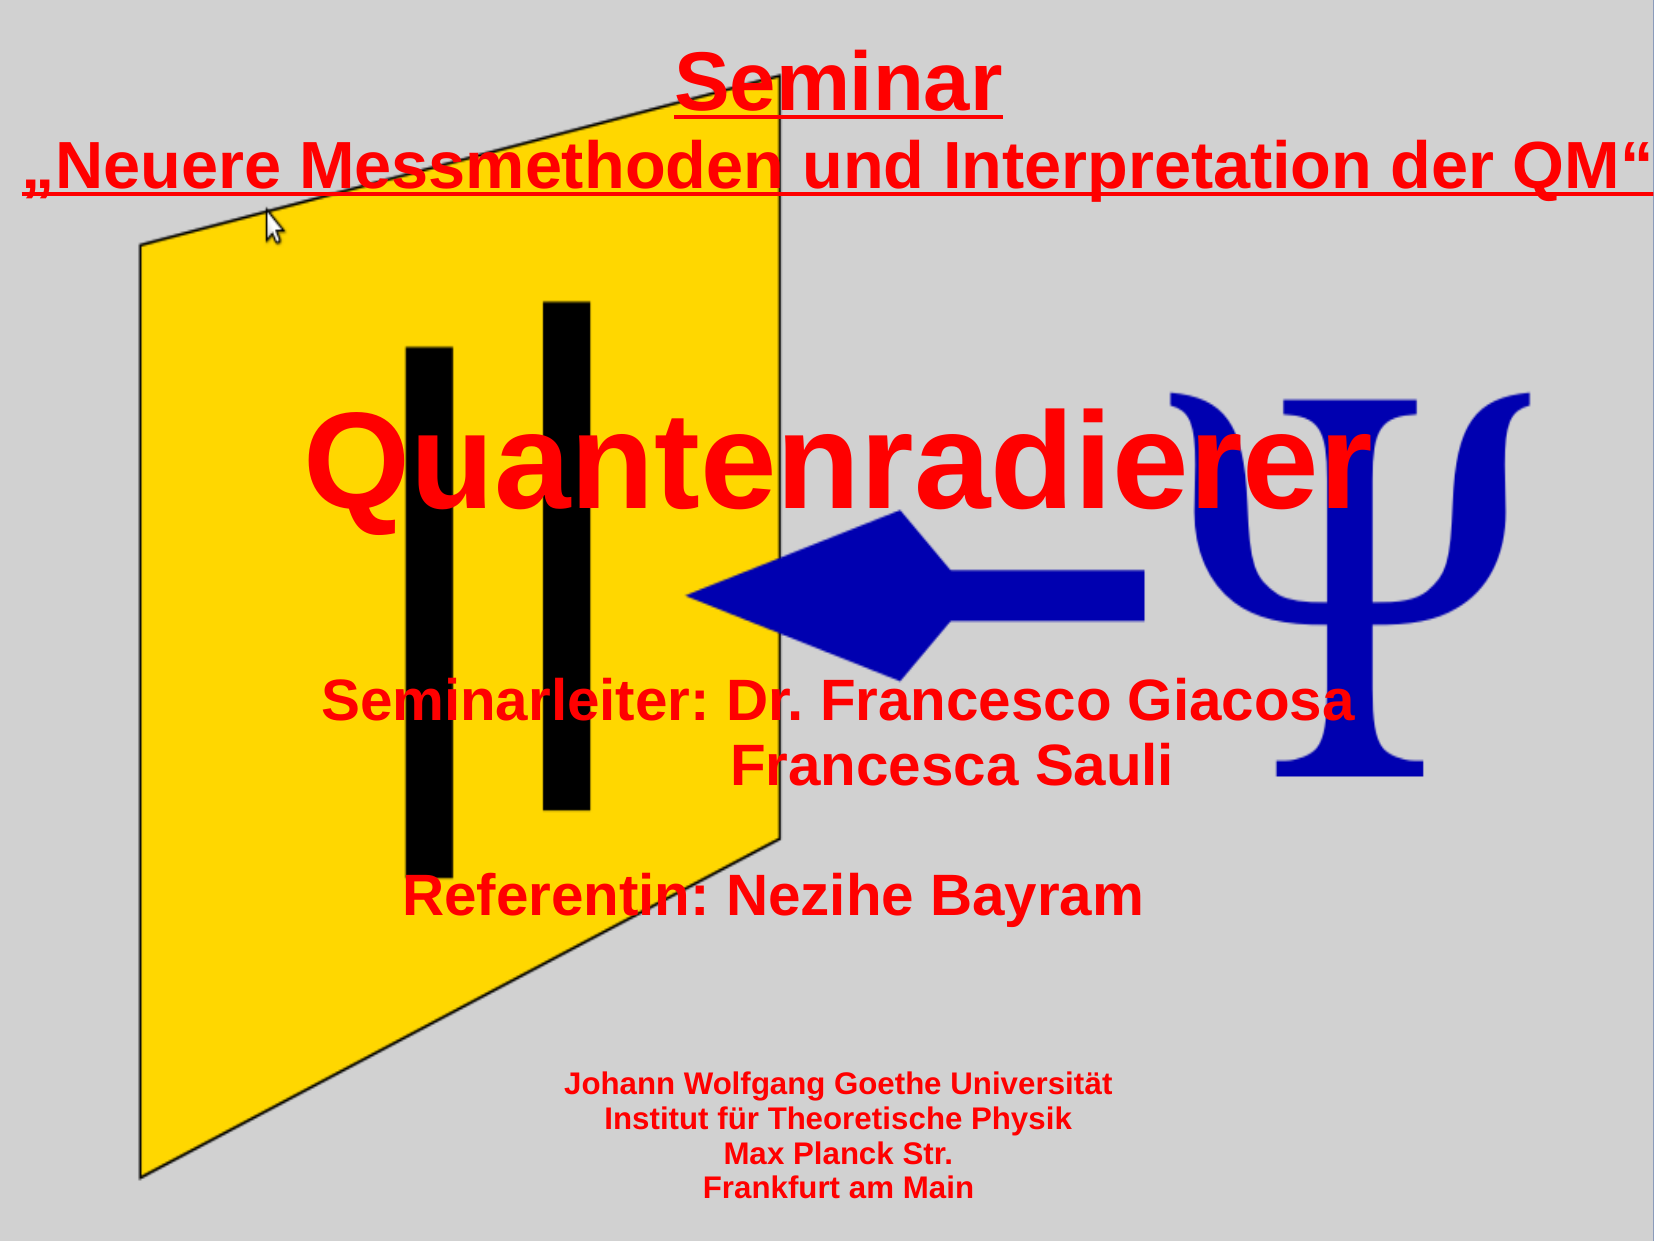

Seminar
„Neuere Messmethoden und Interpretation der QM“
Quantenradierer
Seminarleiter: Dr. Francesco Giacosa
 Francesca Sauli
Referentin: Nezihe Bayram
Johann Wolfgang Goethe Universität
Institut für Theoretische Physik
Max Planck Str.
Frankfurt am Main
#